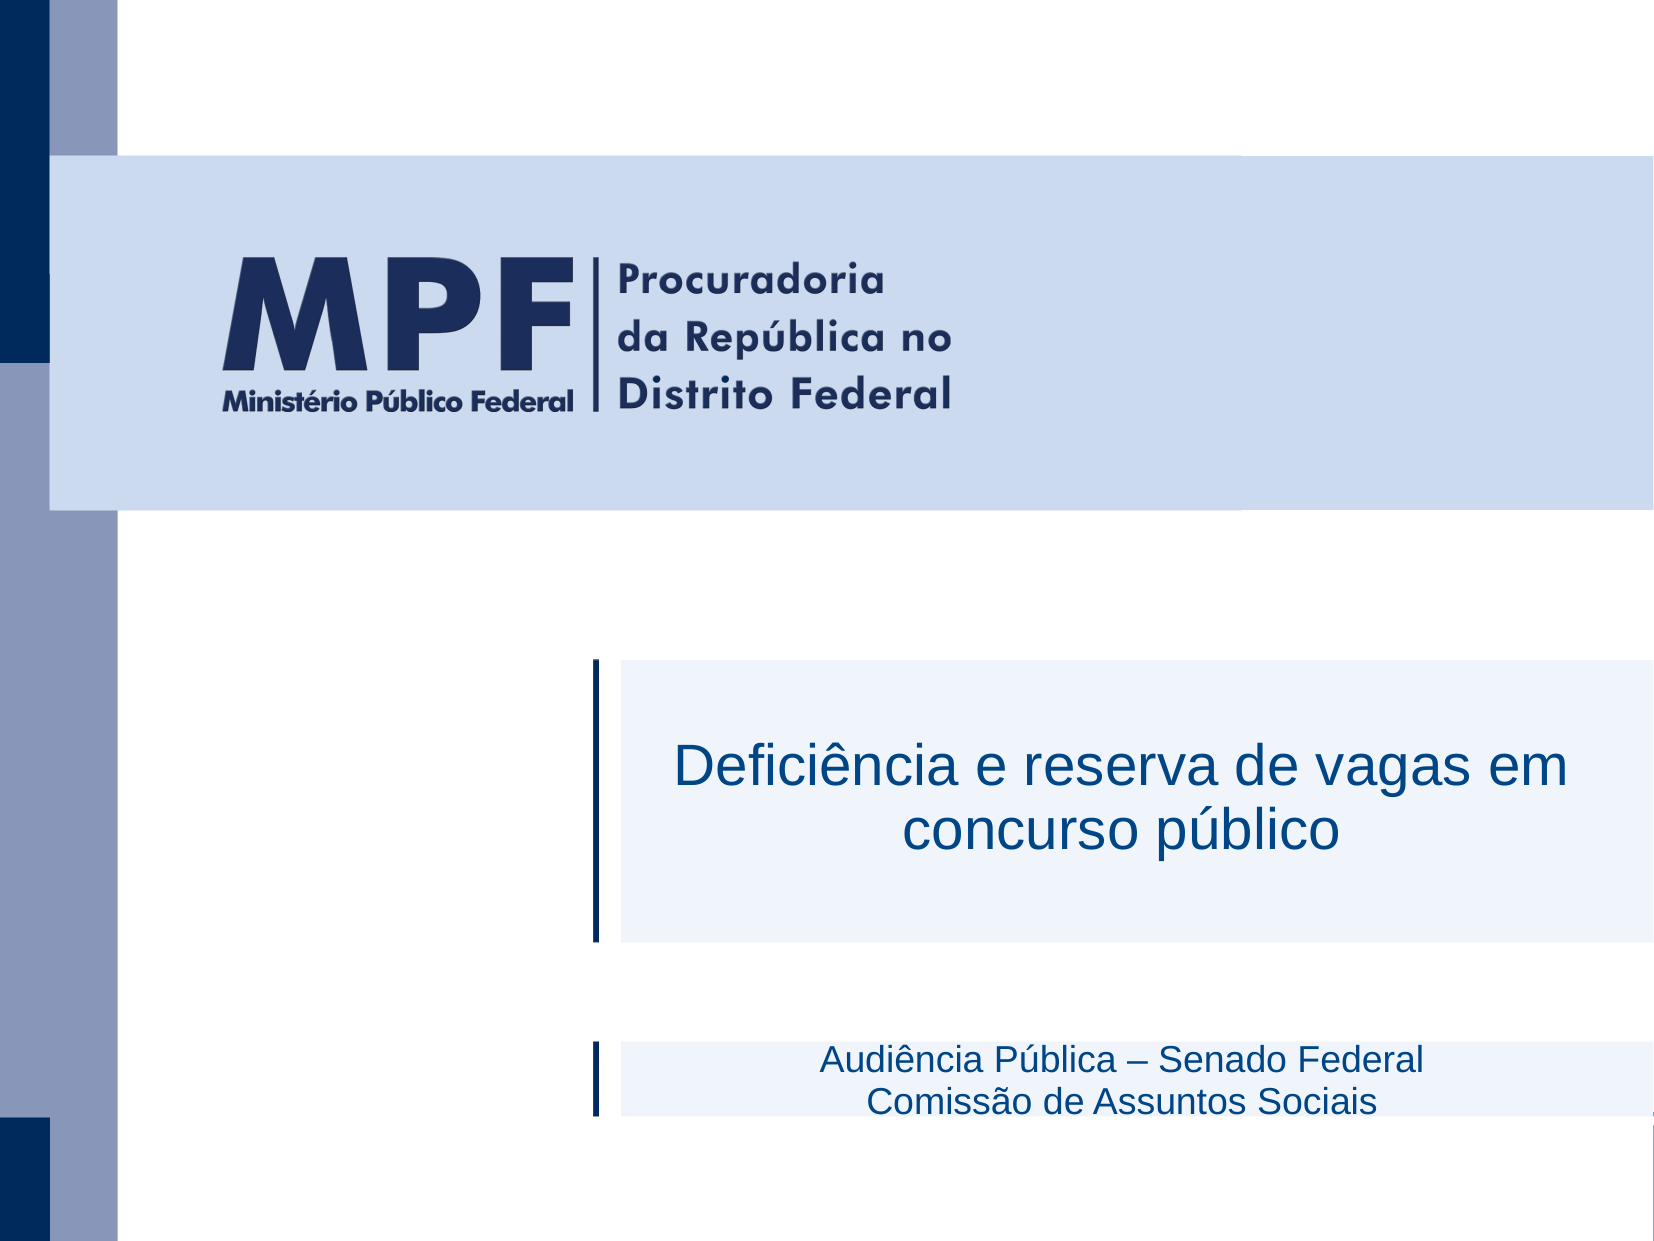

# Deficiência e reserva de vagas em concurso público
Audiência Pública – Senado Federal
Comissão de Assuntos Sociais